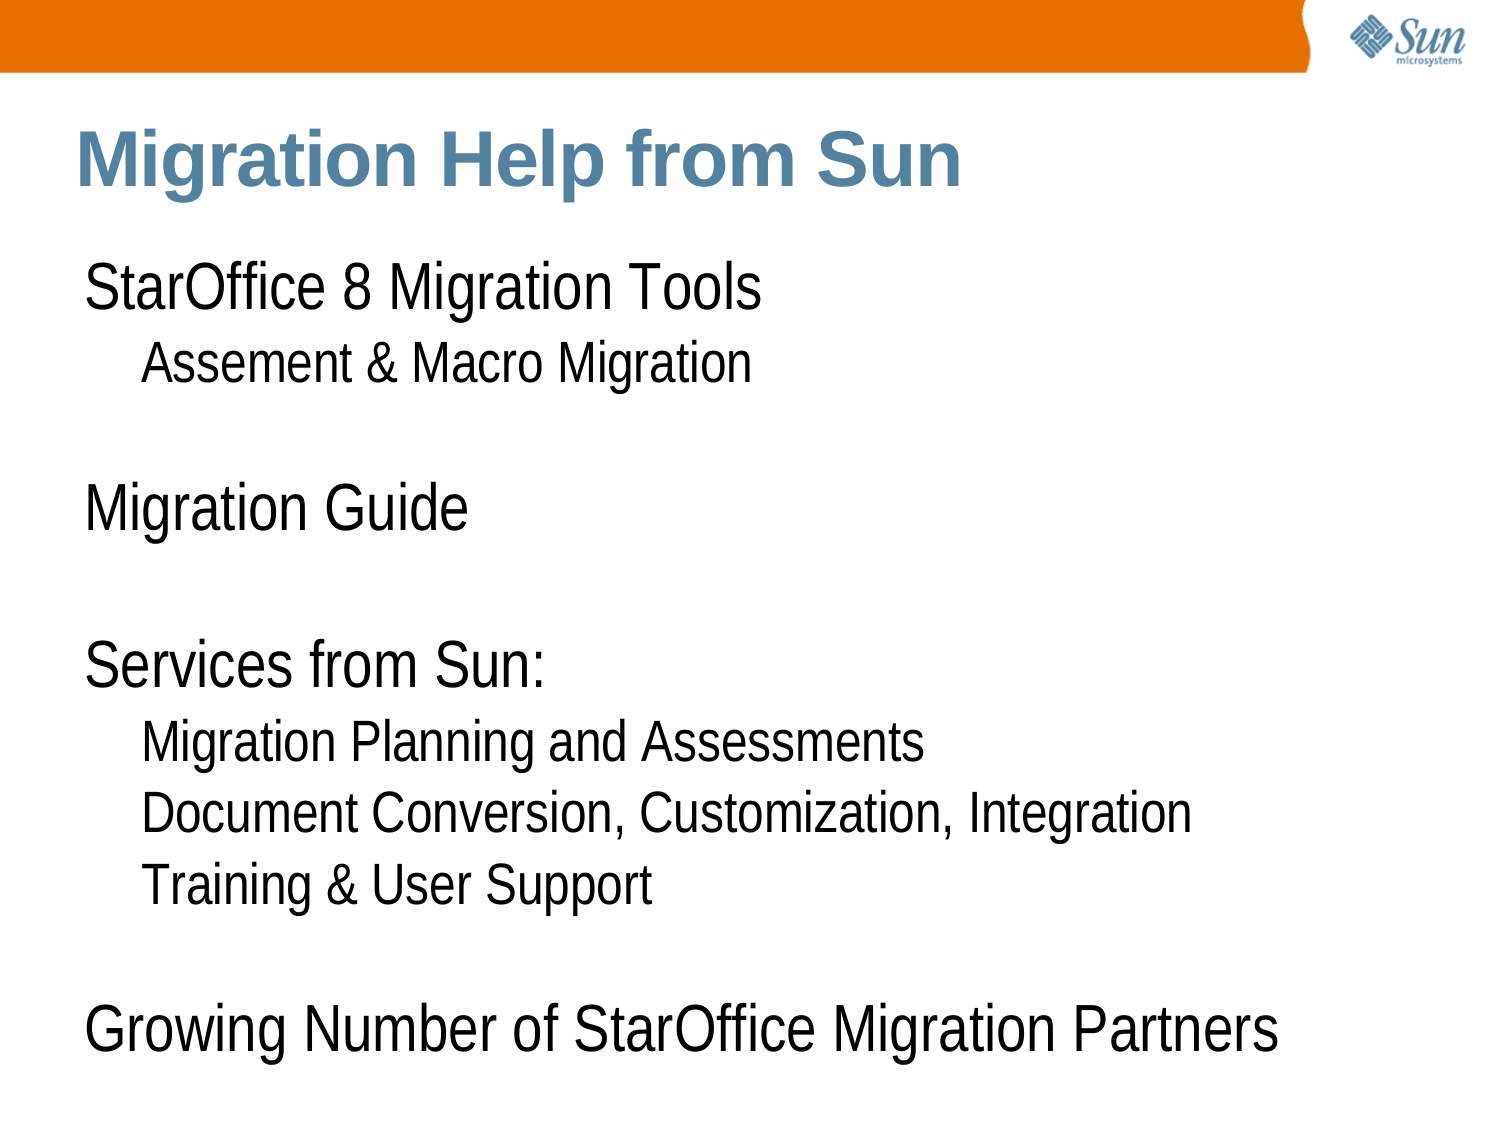

# Migration Help from Sun
StarOffice 8 Migration Tools
Assement & Macro Migration
Migration Guide
Services from Sun:
Migration Planning and Assessments
Document Conversion, Customization, Integration
Training & User Support
Growing Number of StarOffice Migration Partners